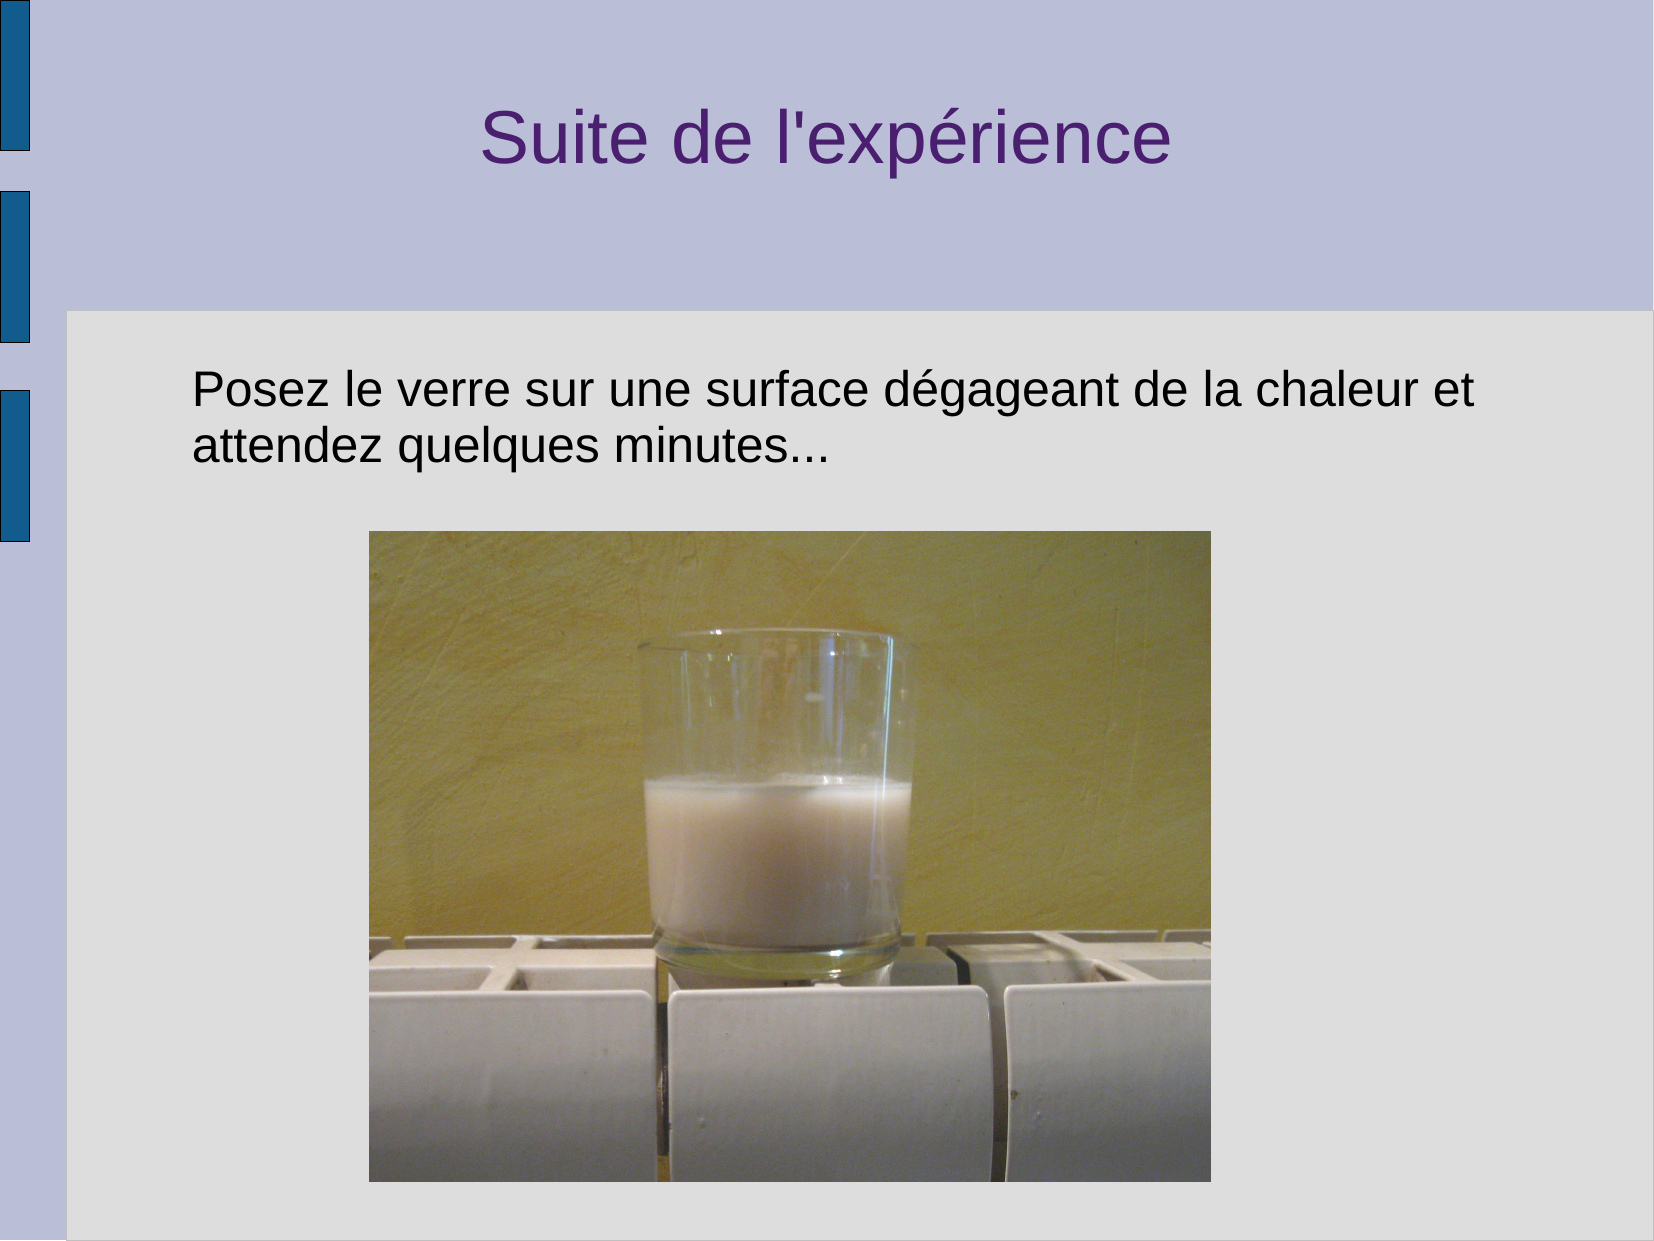

Suite de l'expérience
Posez le verre sur une surface dégageant de la chaleur et attendez quelques minutes...